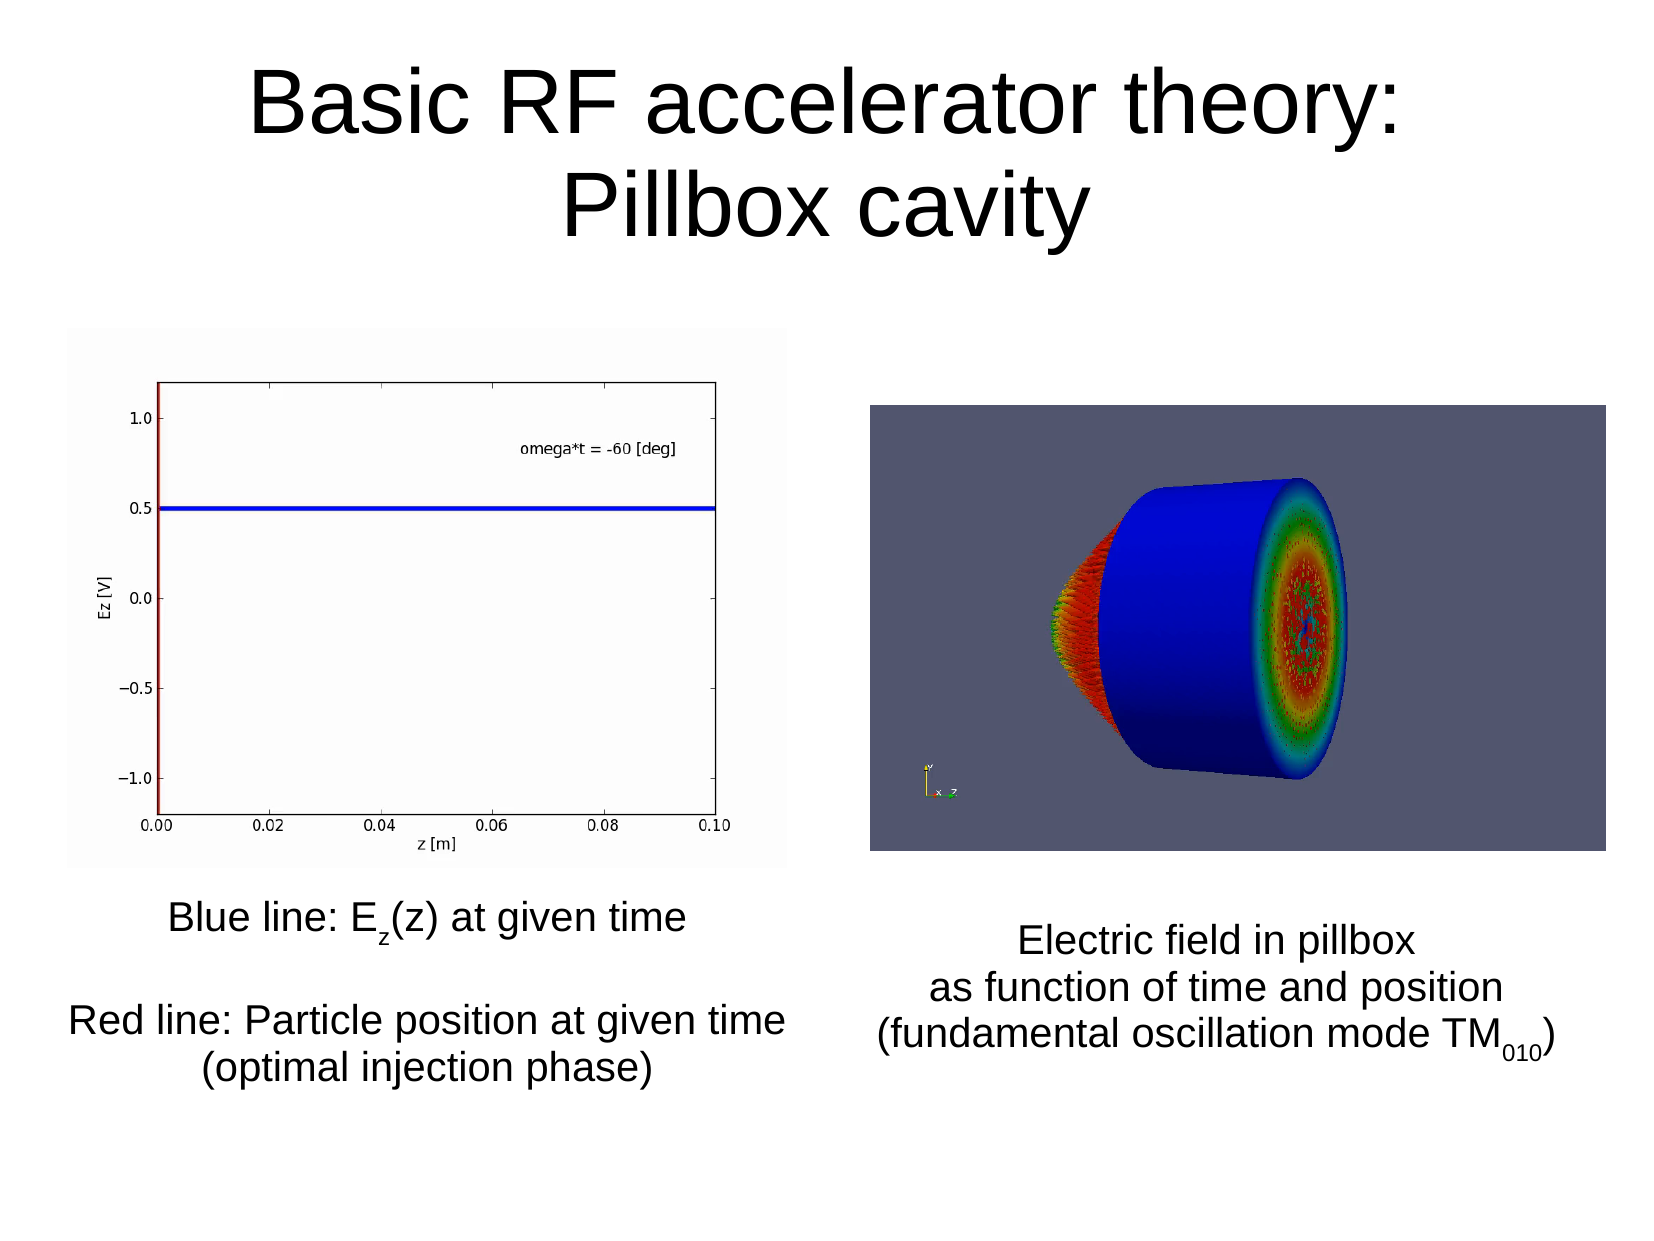

# Basic RF accelerator theory: Pillbox cavity
Blue line: Ez(z) at given time
Red line: Particle position at given time
(optimal injection phase)
Electric field in pillbox
as function of time and position
(fundamental oscillation mode TM010)